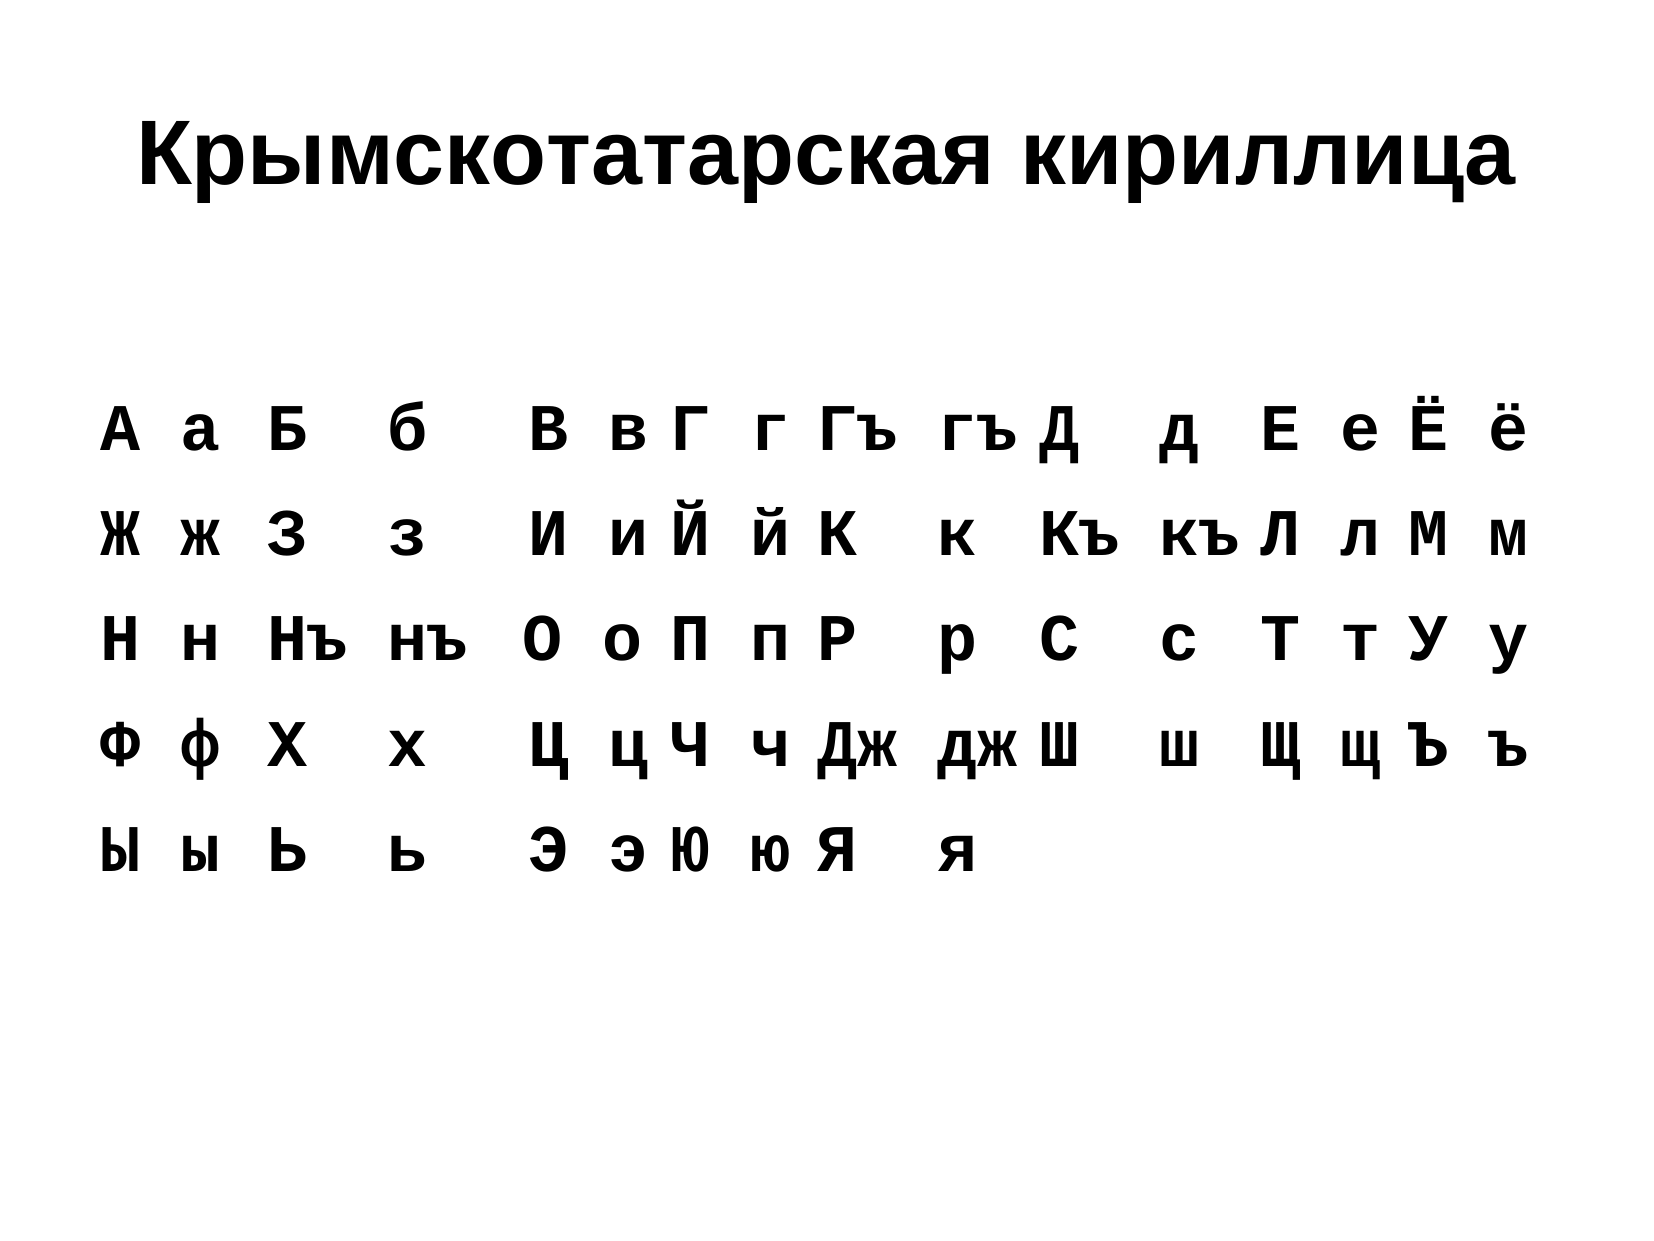

# Крымскотатарская кириллица
А а	 Б б	 В в	Г г	Гъ гъ	Д д	Е е	Ё ё
Ж ж	 З з	 И и	Й й	К к	Къ къ	Л л	М м
Н н	 Нъ нъ	О о	П п	Р р	С с	Т т	У у
Ф ф	 Х х	 Ц ц	Ч ч	Дж дж	Ш ш	Щ щ	Ъ ъ
Ы ы	 Ь ь	 Э э	Ю ю	Я я